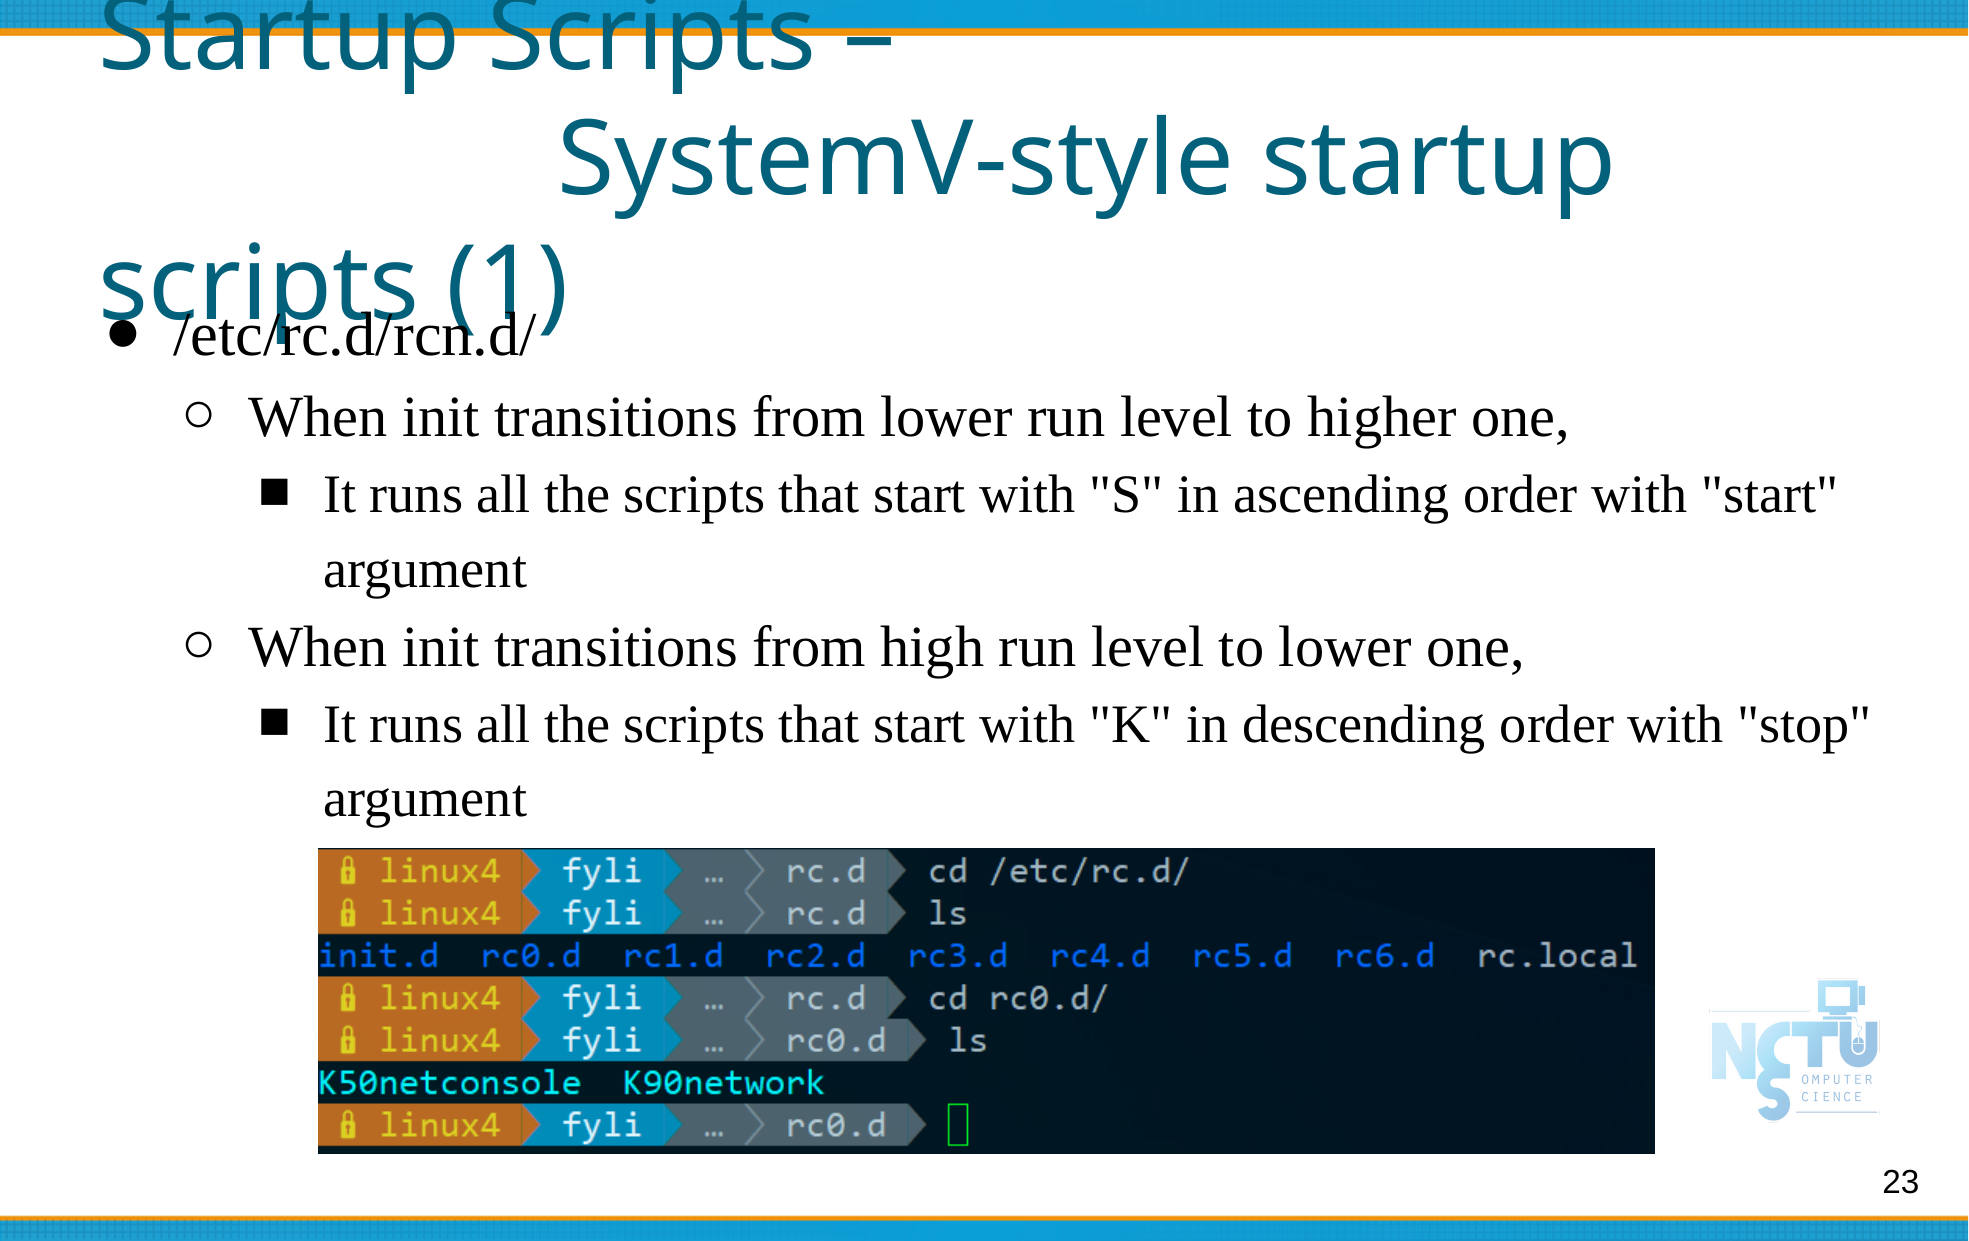

# Startup Scripts – SystemV-style startup scripts (1)
/etc/rc.d/rcn.d/
When init transitions from lower run level to higher one,
It runs all the scripts that start with "S" in ascending order with "start" argument
When init transitions from high run level to lower one,
It runs all the scripts that start with "K" in descending order with "stop" argument